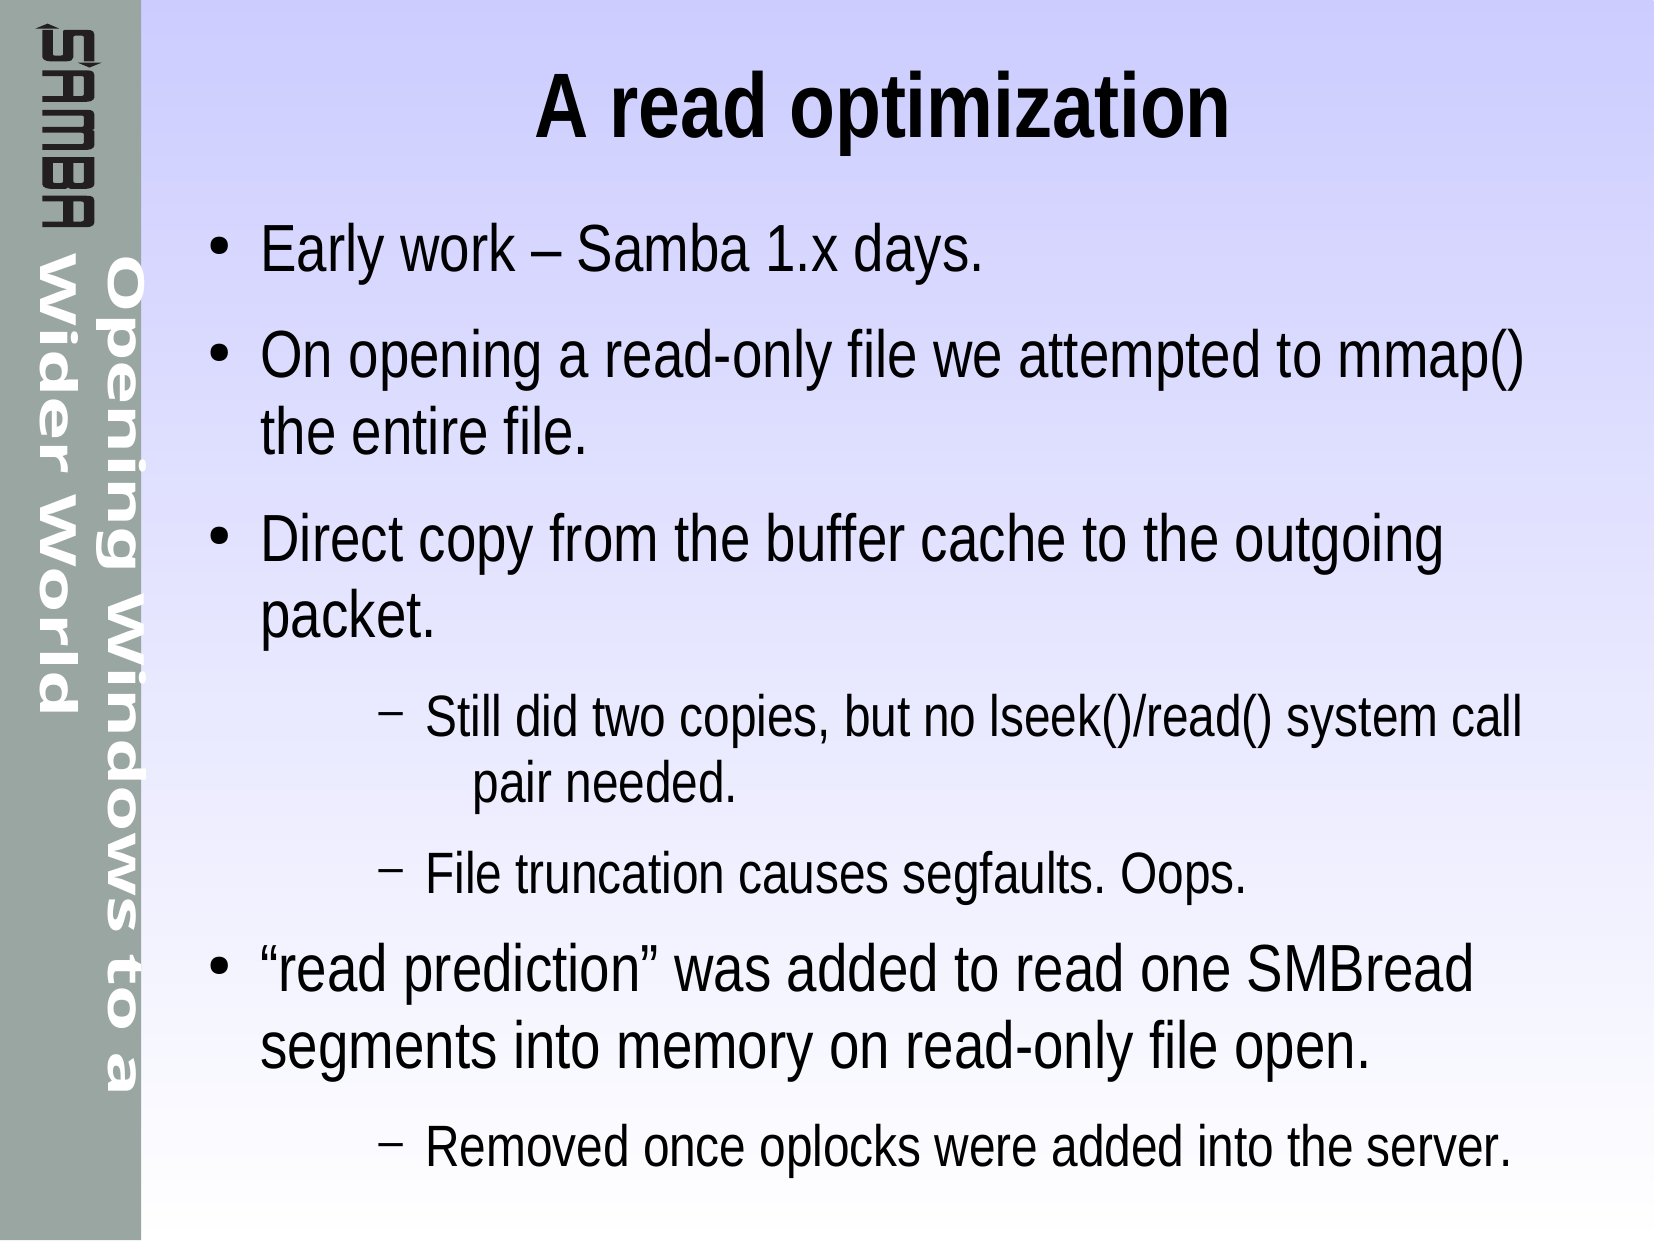

# A read optimization
Early work – Samba 1.x days.
On opening a read-only file we attempted to mmap() the entire file.
Direct copy from the buffer cache to the outgoing packet.
Still did two copies, but no lseek()/read() system call pair needed.
File truncation causes segfaults. Oops.
“read prediction” was added to read one SMBread segments into memory on read-only file open.
Removed once oplocks were added into the server.